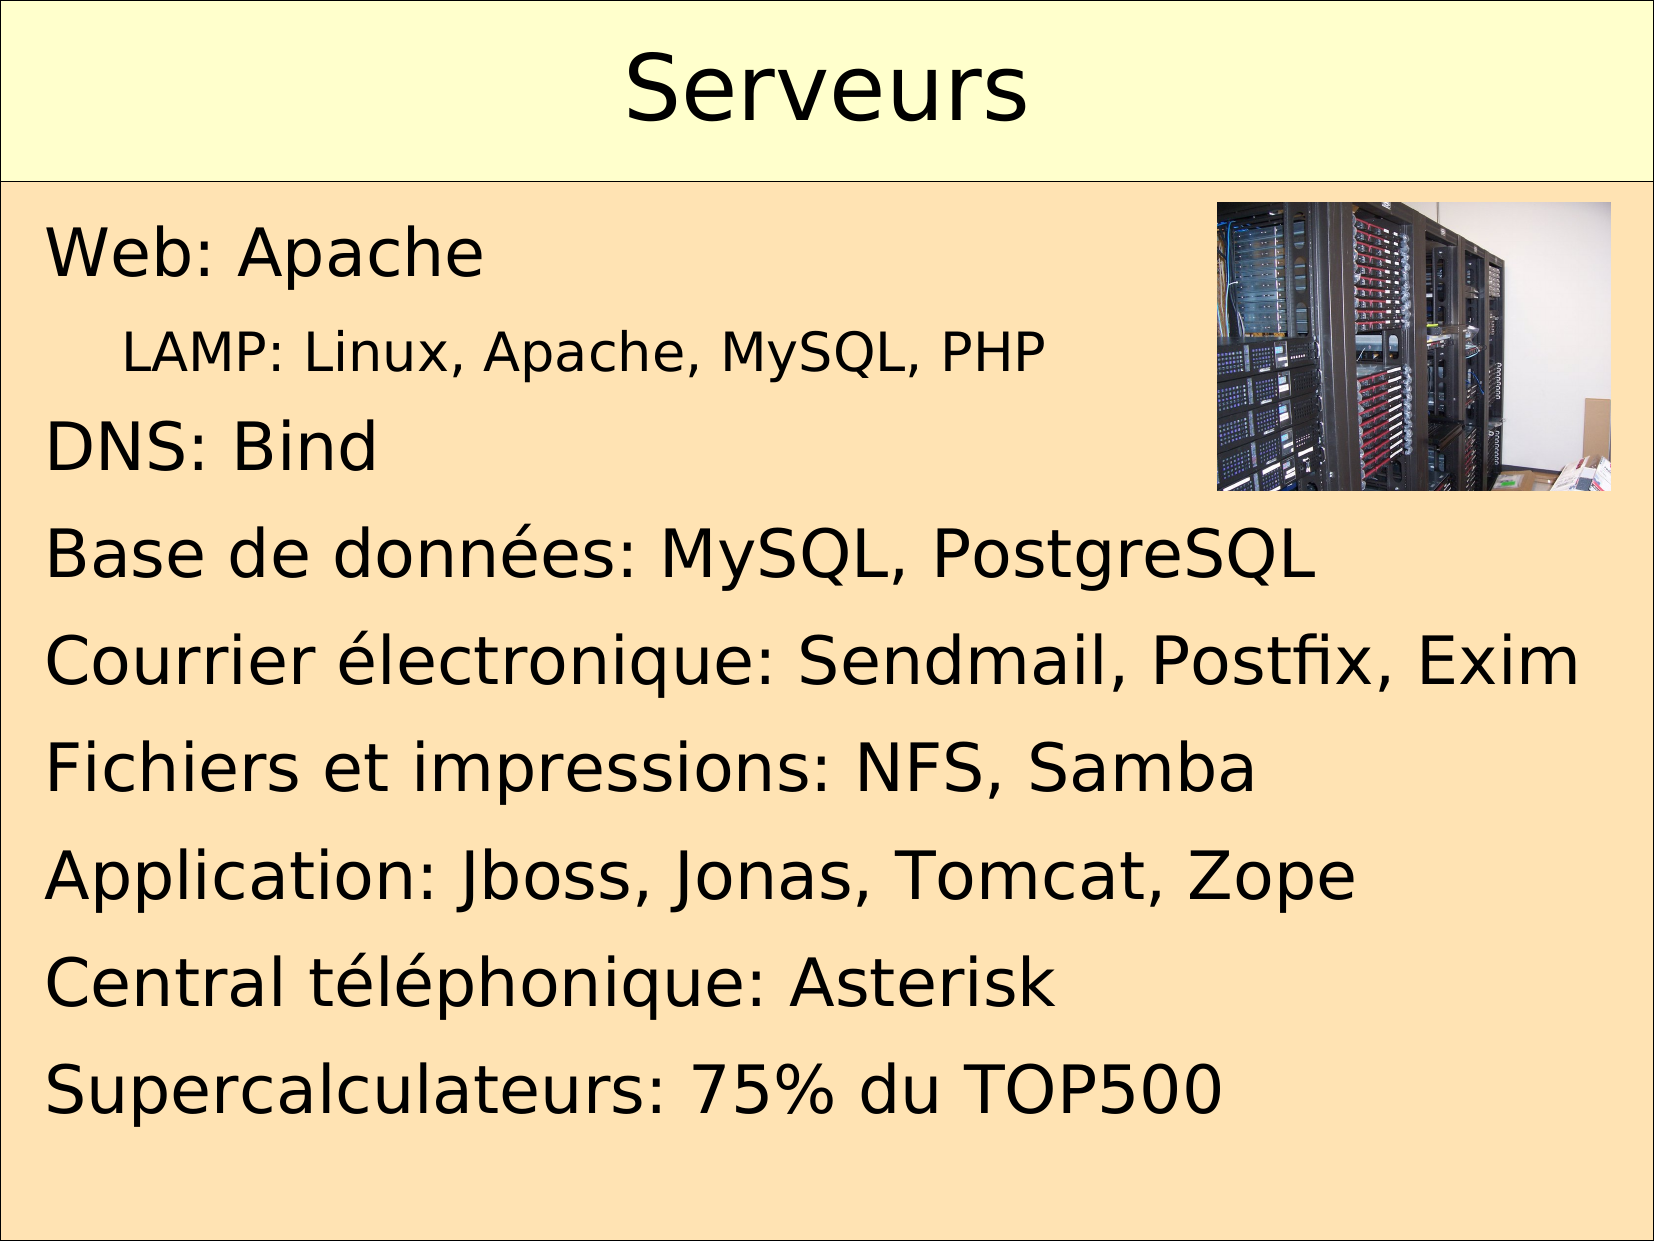

# Serveurs
Web: Apache
LAMP: Linux, Apache, MySQL, PHP
DNS: Bind
Base de données: MySQL, PostgreSQL
Courrier électronique: Sendmail, Postfix, Exim
Fichiers et impressions: NFS, Samba
Application: Jboss, Jonas, Tomcat, Zope
Central téléphonique: Asterisk
Supercalculateurs: 75% du TOP500